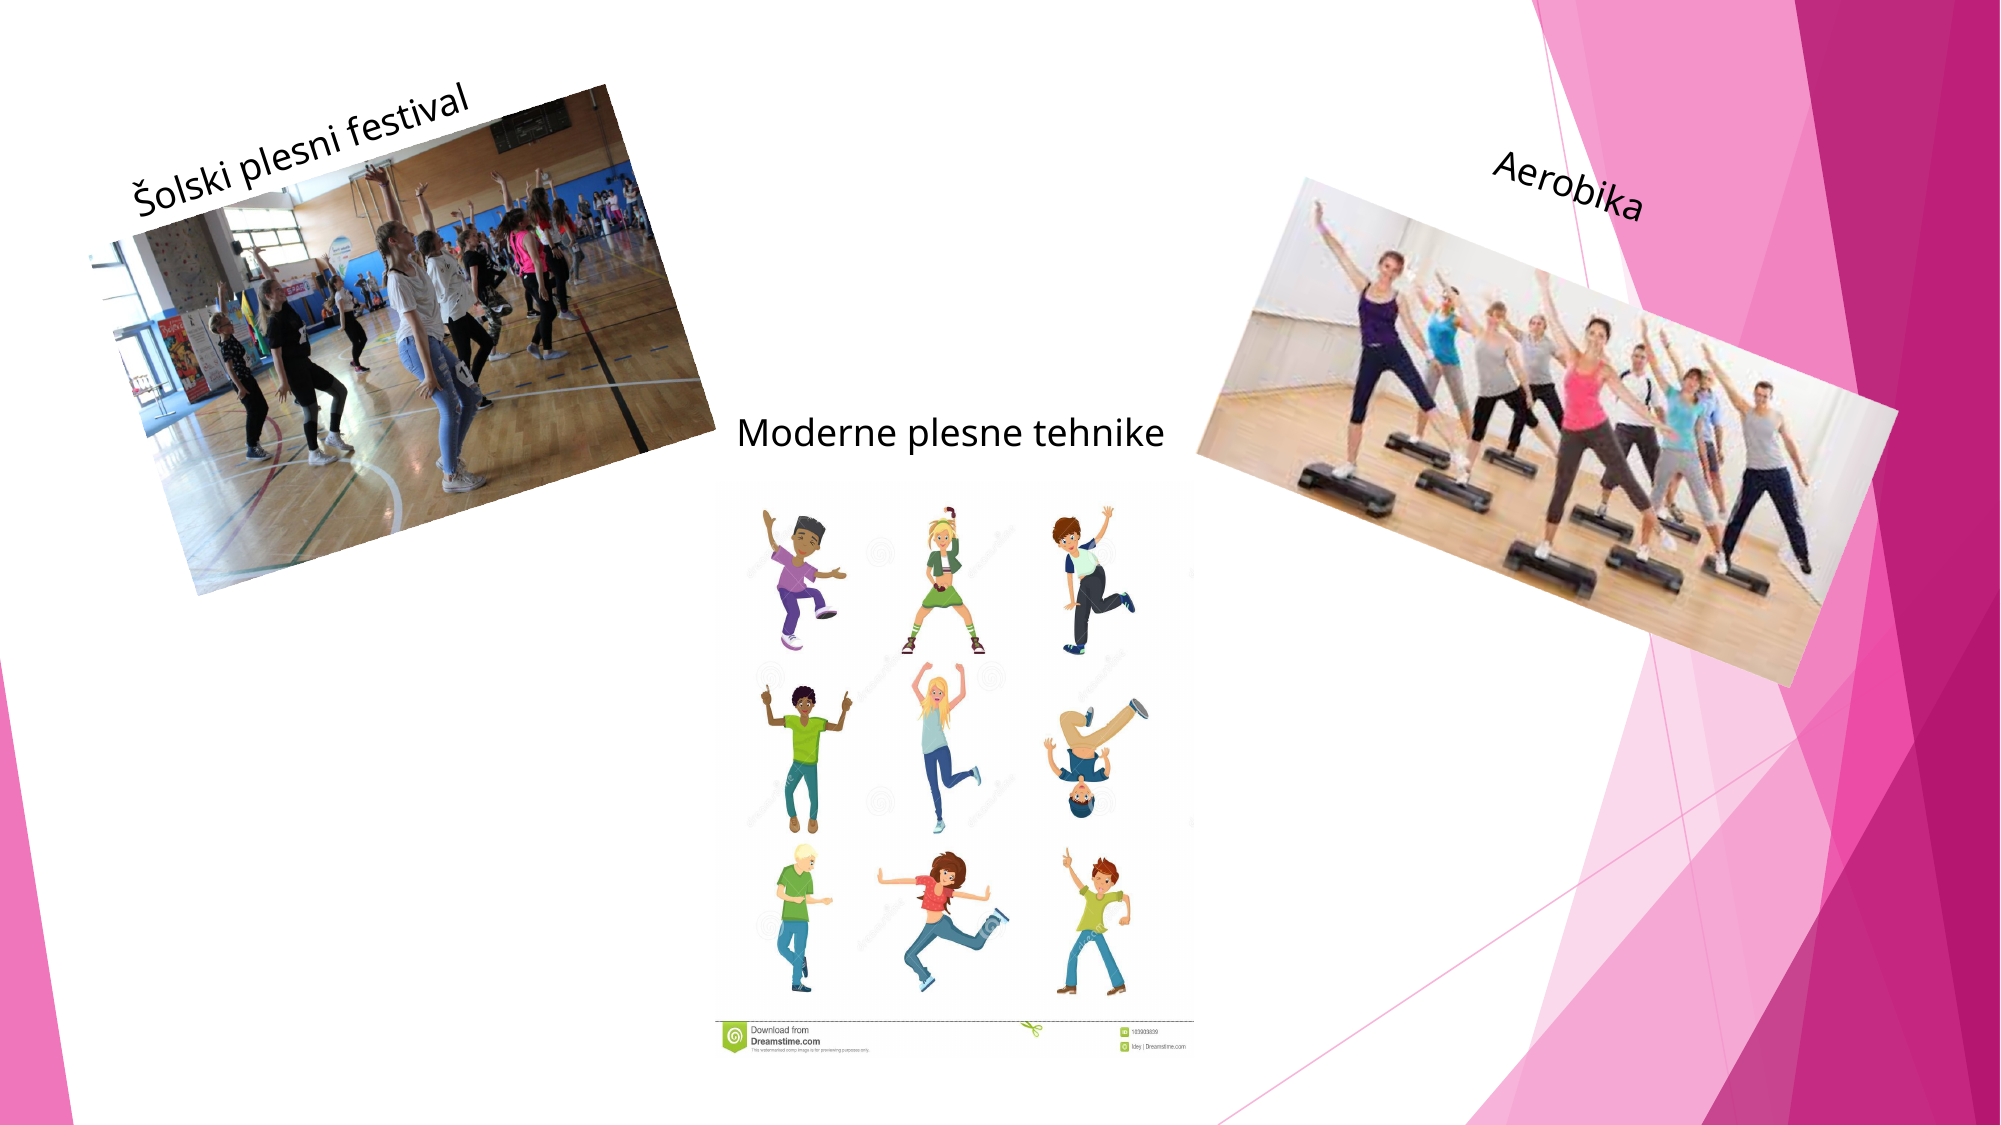

Šolski plesni festival
Aerobika
Moderne plesne tehnike